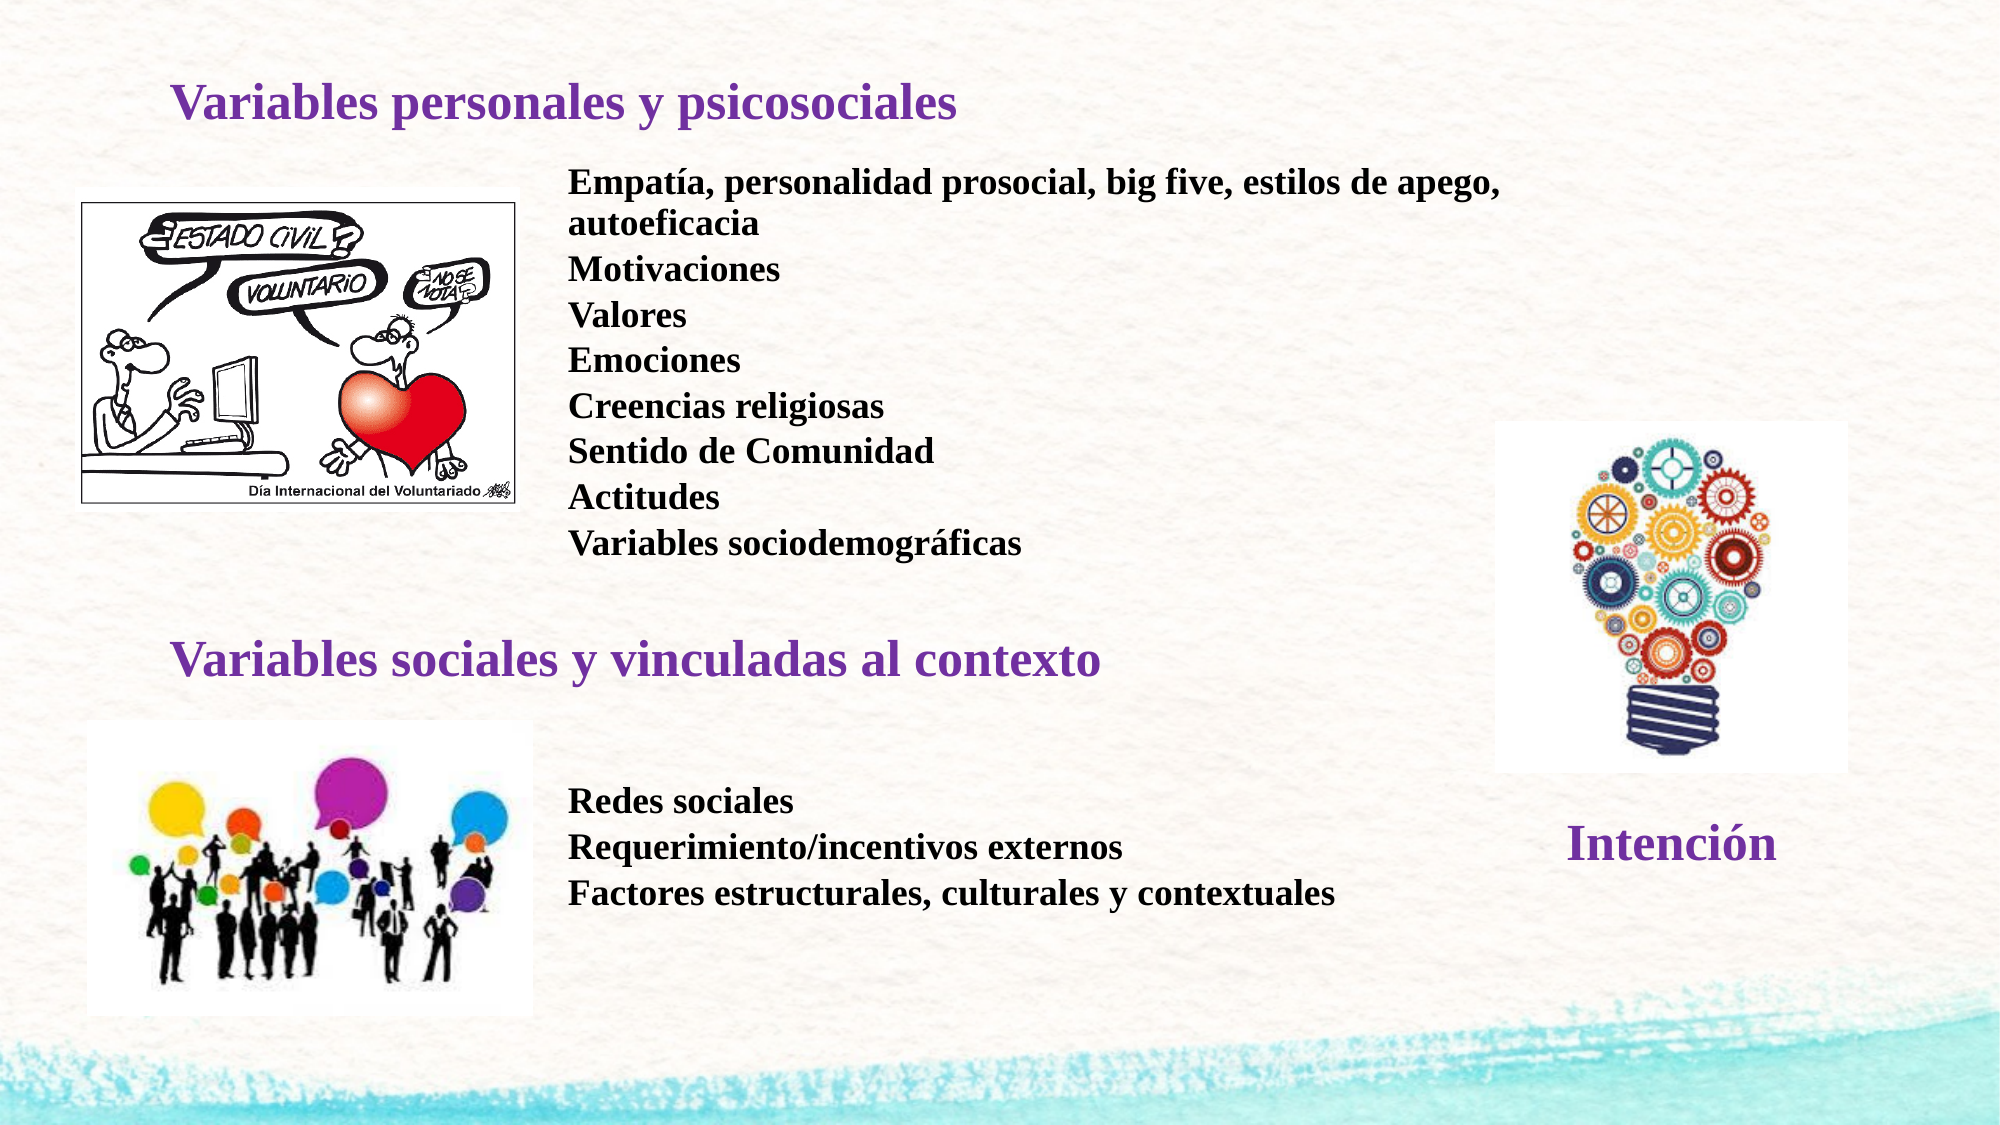

Variables personales y psicosociales
Empatía, personalidad prosocial, big five, estilos de apego, autoeficacia
Motivaciones
Valores
Emociones
Creencias religiosas
Sentido de Comunidad
Actitudes
Variables sociodemográficas
Variables sociales y vinculadas al contexto
Redes sociales
Requerimiento/incentivos externos
Factores estructurales, culturales y contextuales
Intención